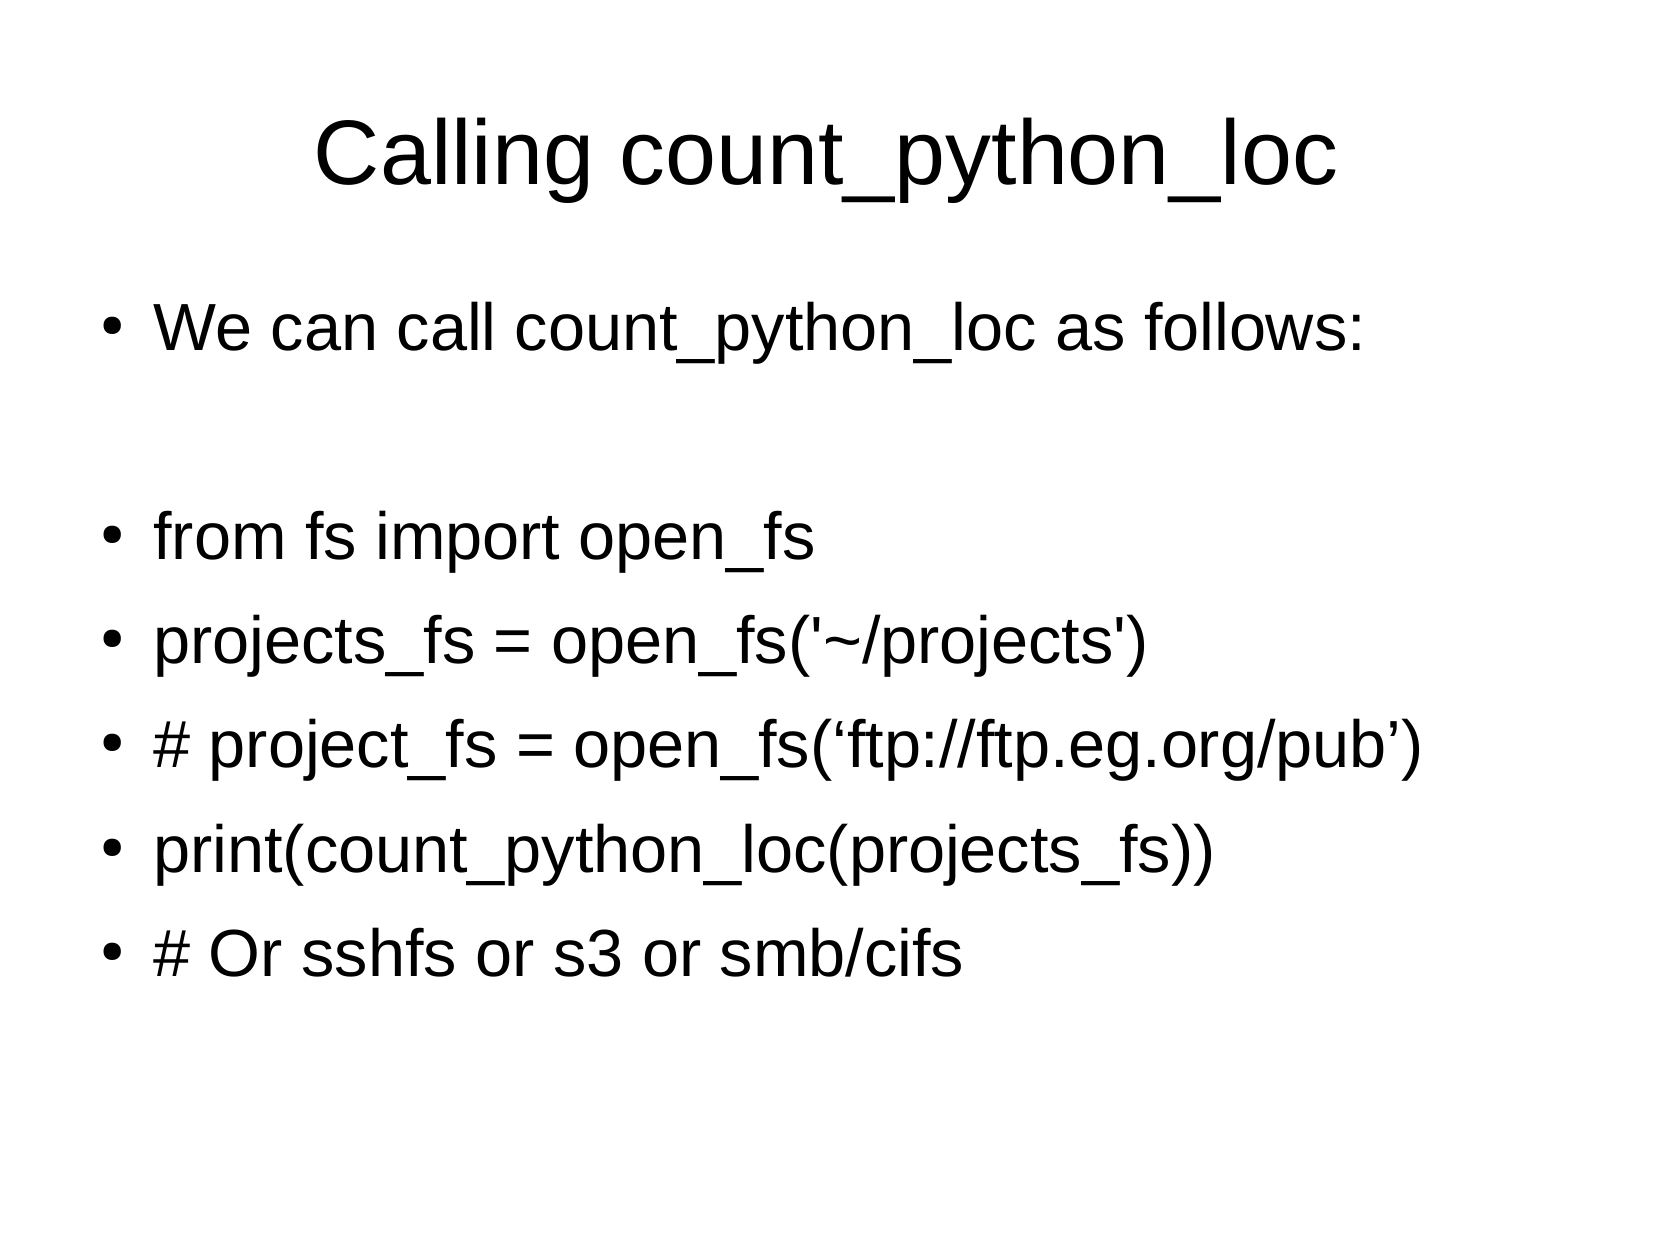

# Calling count_python_loc
We can call count_python_loc as follows:
from fs import open_fs
projects_fs = open_fs('~/projects')
# project_fs = open_fs(‘ftp://ftp.eg.org/pub’)
print(count_python_loc(projects_fs))
# Or sshfs or s3 or smb/cifs